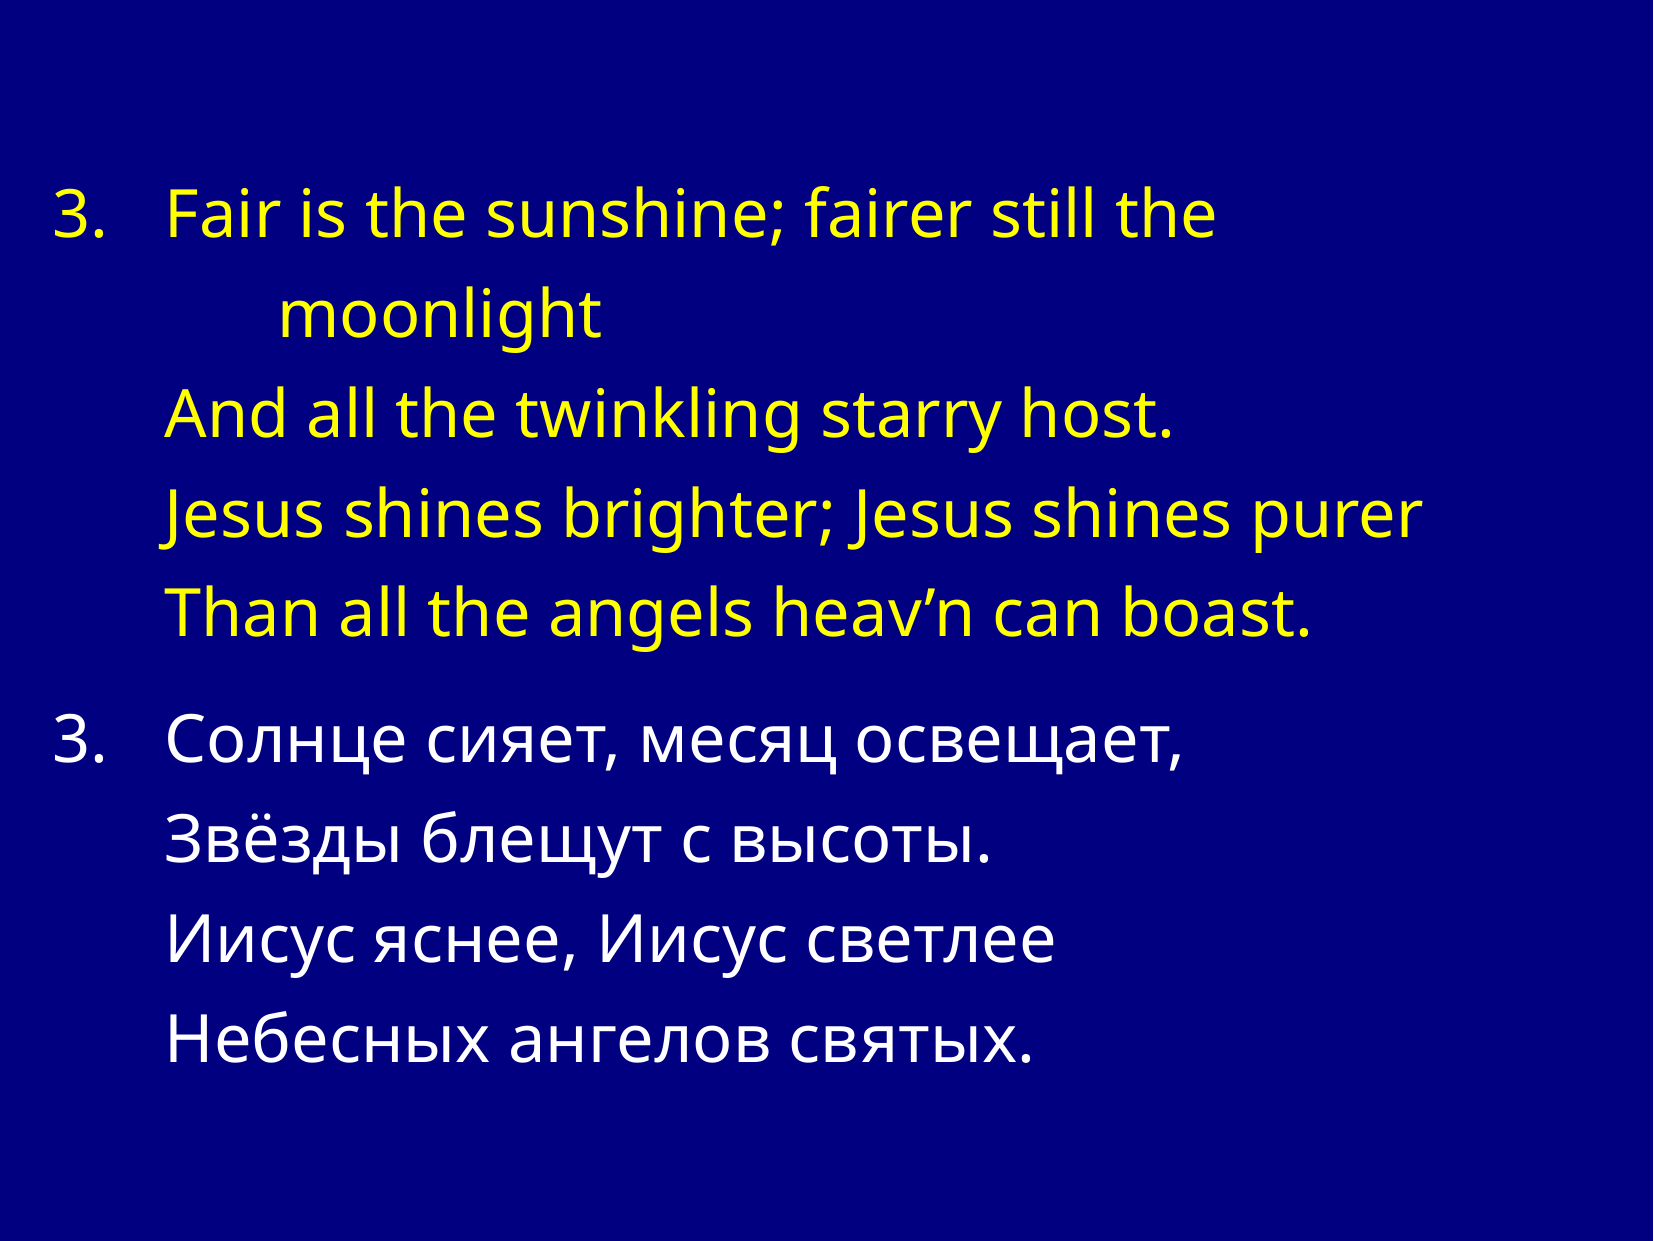

3.	Fair is the sunshine; fairer still the
		moonlight
	And all the twinkling starry host.
	Jesus shines brighter; Jesus shines purer
	Than all the angels heav’n can boast.
3.	Солнце сияет, месяц освещает,
	Звёзды блещут с высоты.
	Иисус яснее, Иисус светлее
	Небесных ангелов святых.